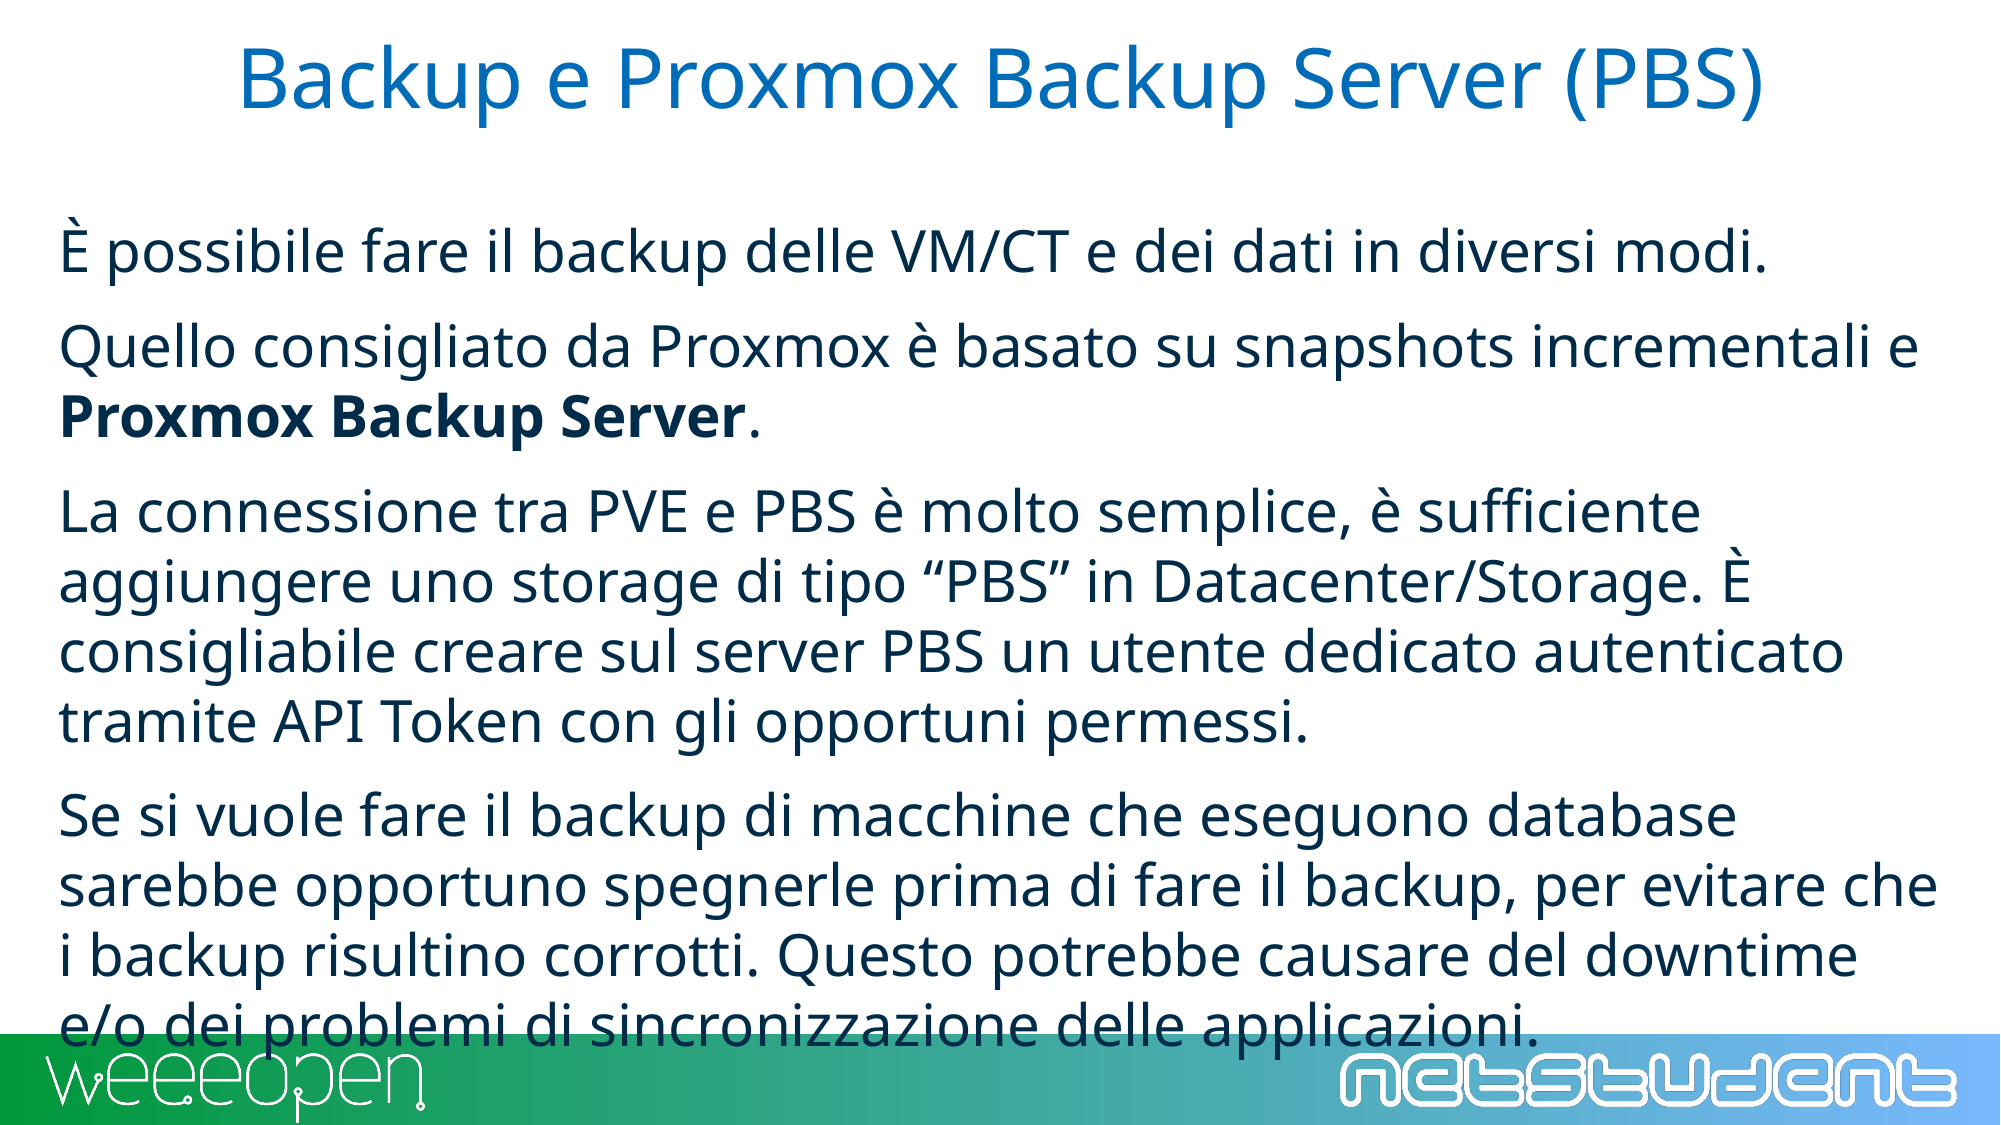

# Backup e Proxmox Backup Server (PBS)
È possibile fare il backup delle VM/CT e dei dati in diversi modi.
Quello consigliato da Proxmox è basato su snapshots incrementali e Proxmox Backup Server.
La connessione tra PVE e PBS è molto semplice, è sufficiente aggiungere uno storage di tipo “PBS” in Datacenter/Storage. È consigliabile creare sul server PBS un utente dedicato autenticato tramite API Token con gli opportuni permessi.
Se si vuole fare il backup di macchine che eseguono database sarebbe opportuno spegnerle prima di fare il backup, per evitare che i backup risultino corrotti. Questo potrebbe causare del downtime e/o dei problemi di sincronizzazione delle applicazioni.